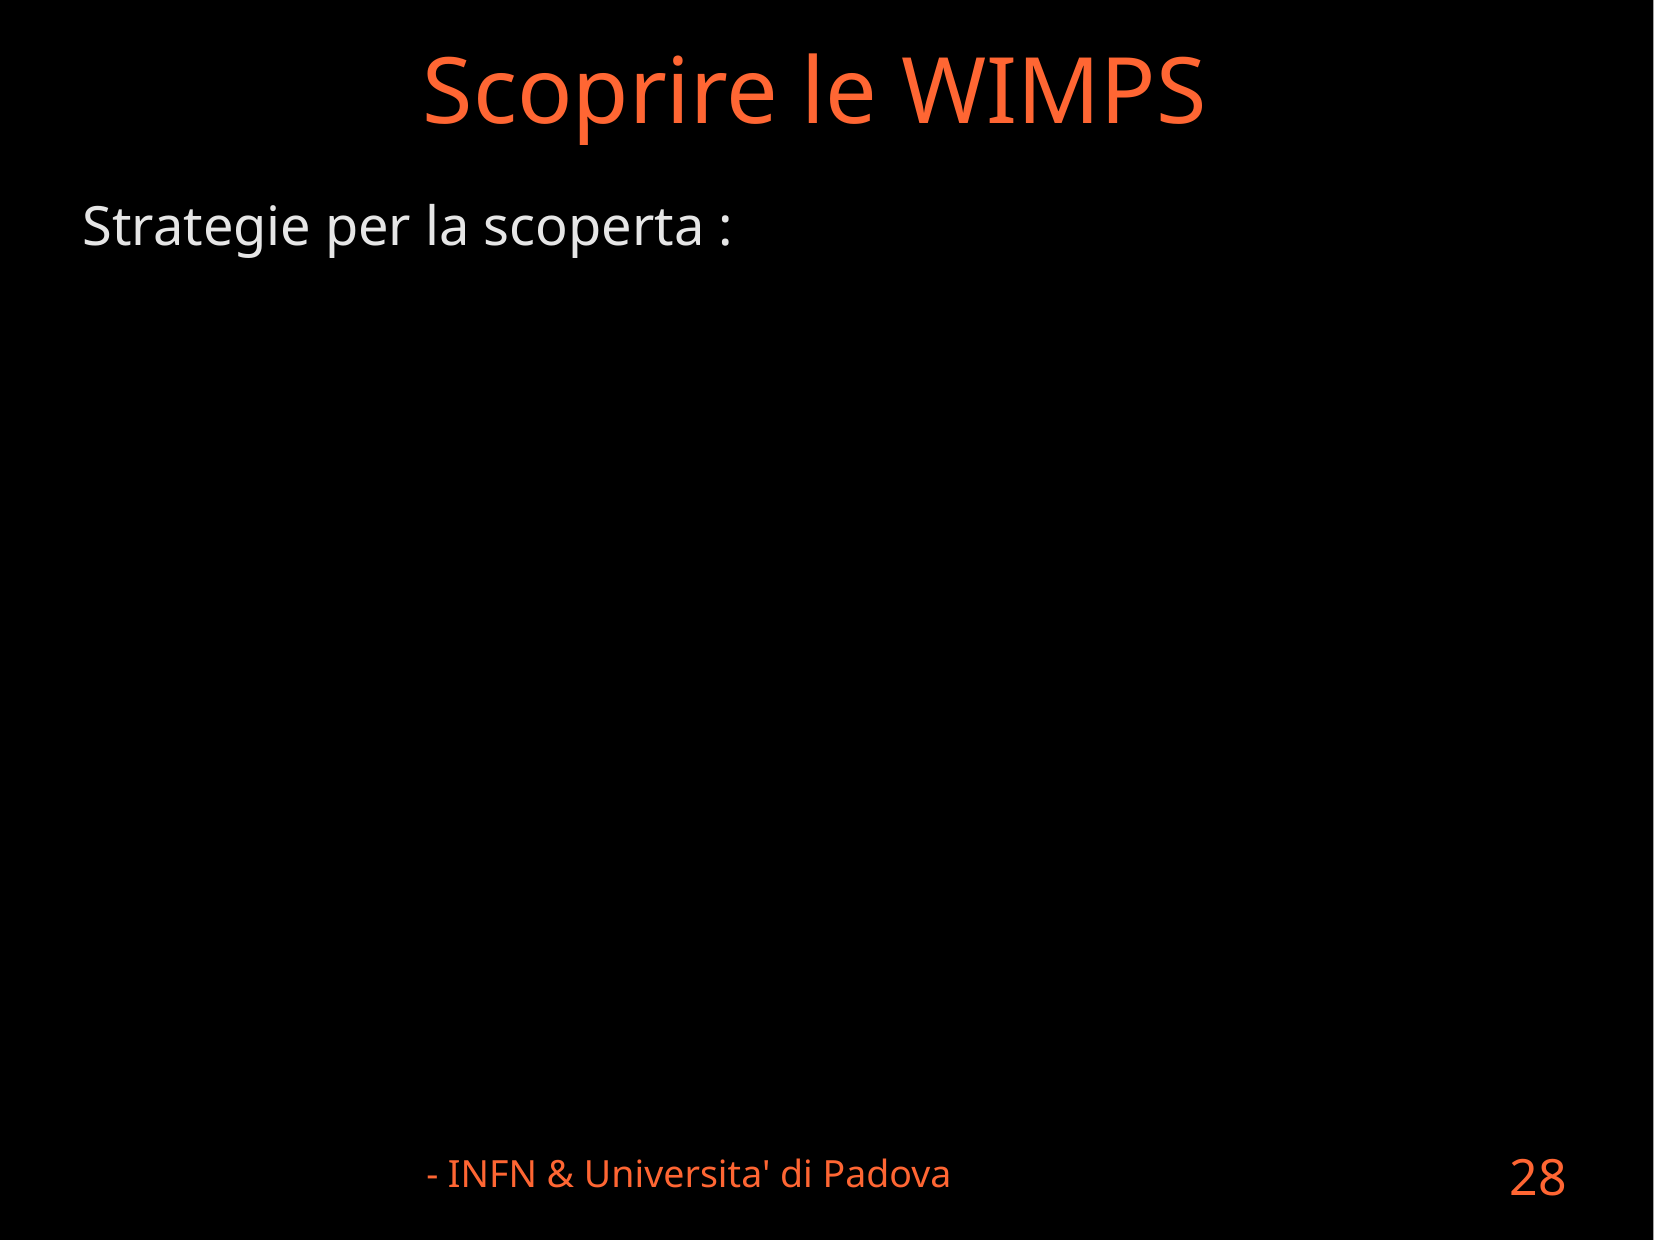

# Scoprire le WIMPS
Strategie per la scoperta :